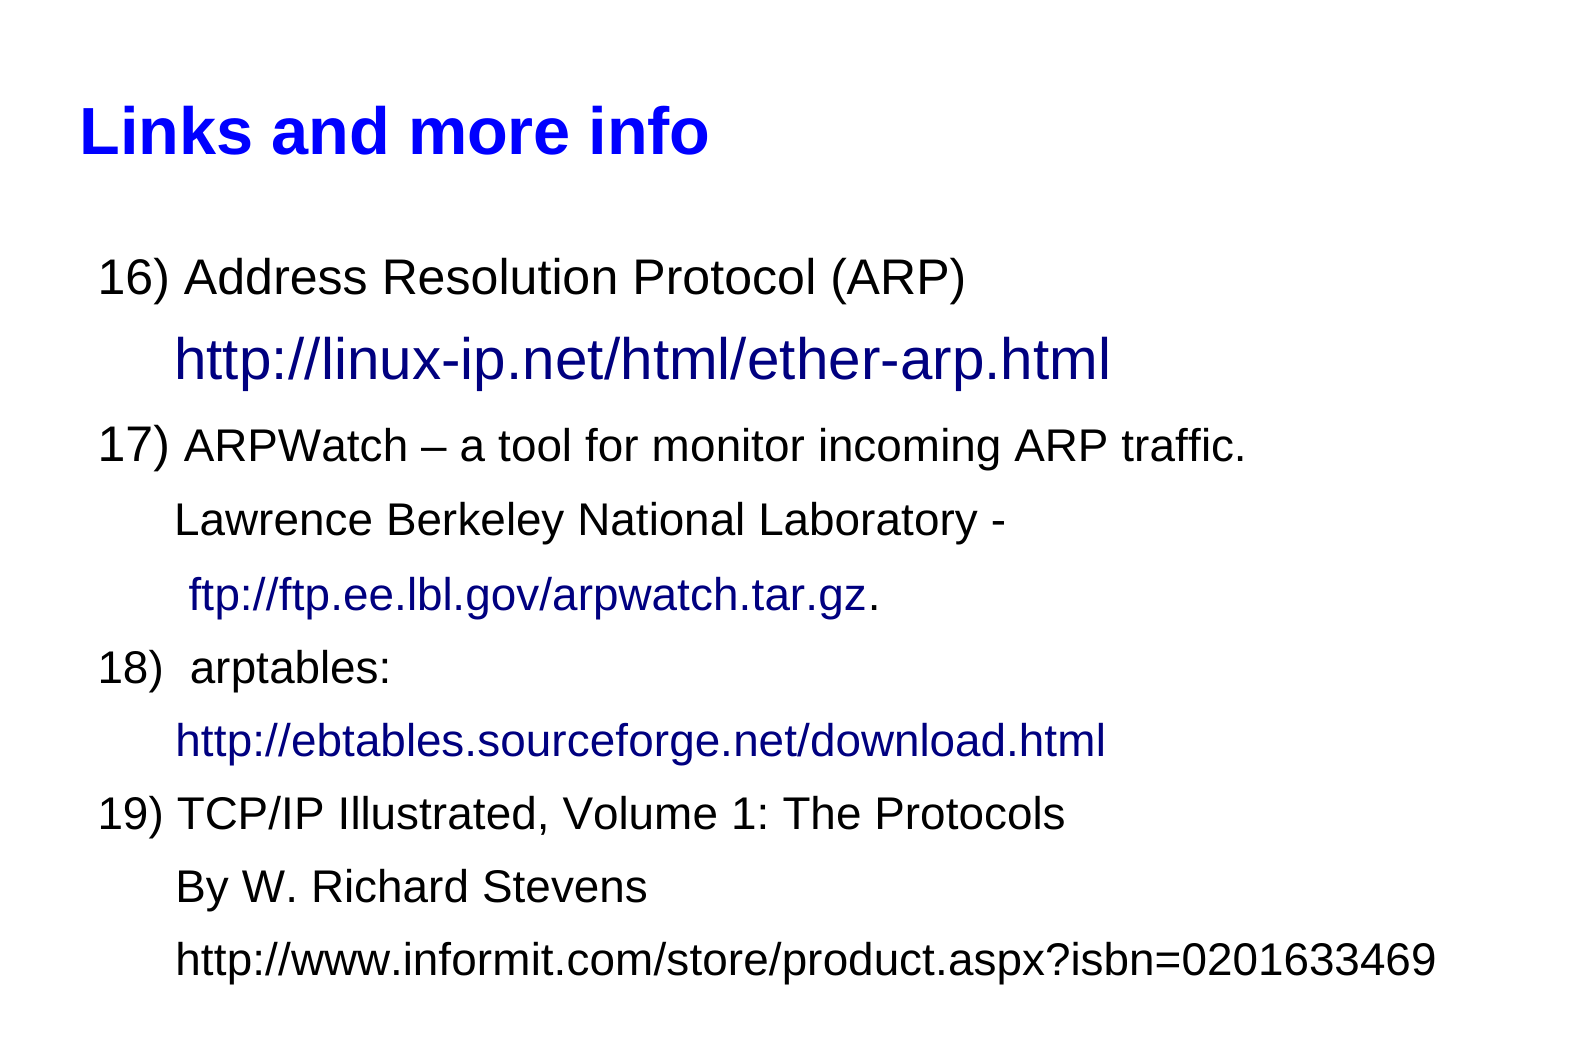

# Links and more info
16) Address Resolution Protocol (ARP)
http://linux-ip.net/html/ether-arp.html
17) ARPWatch – a tool for monitor incoming ARP traffic.
Lawrence Berkeley National Laboratory -
 ftp://ftp.ee.lbl.gov/arpwatch.tar.gz.
18) arptables:
 http://ebtables.sourceforge.net/download.html
19) TCP/IP Illustrated, Volume 1: The Protocols
 By W. Richard Stevens
 http://www.informit.com/store/product.aspx?isbn=0201633469